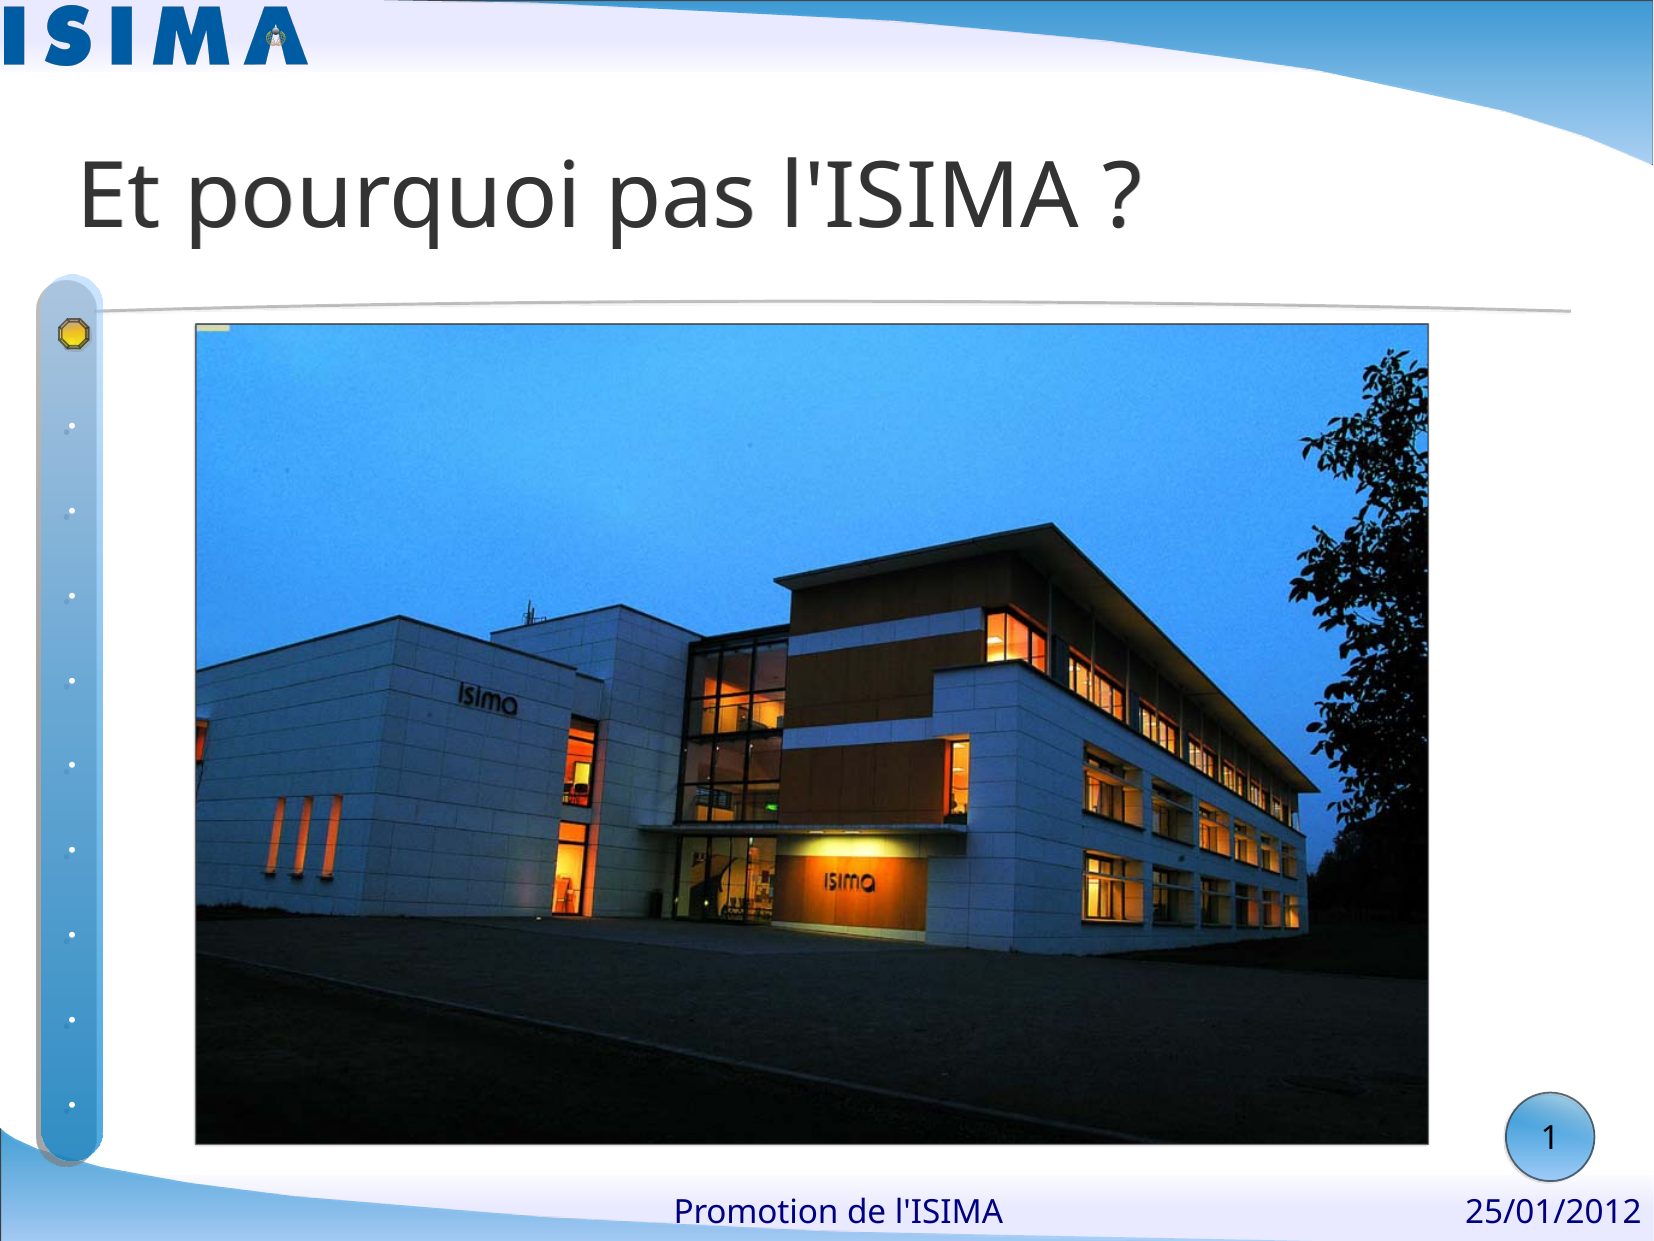

# Et pourquoi pas l'ISIMA ?
1
Promotion de l'ISIMA
25/01/2012